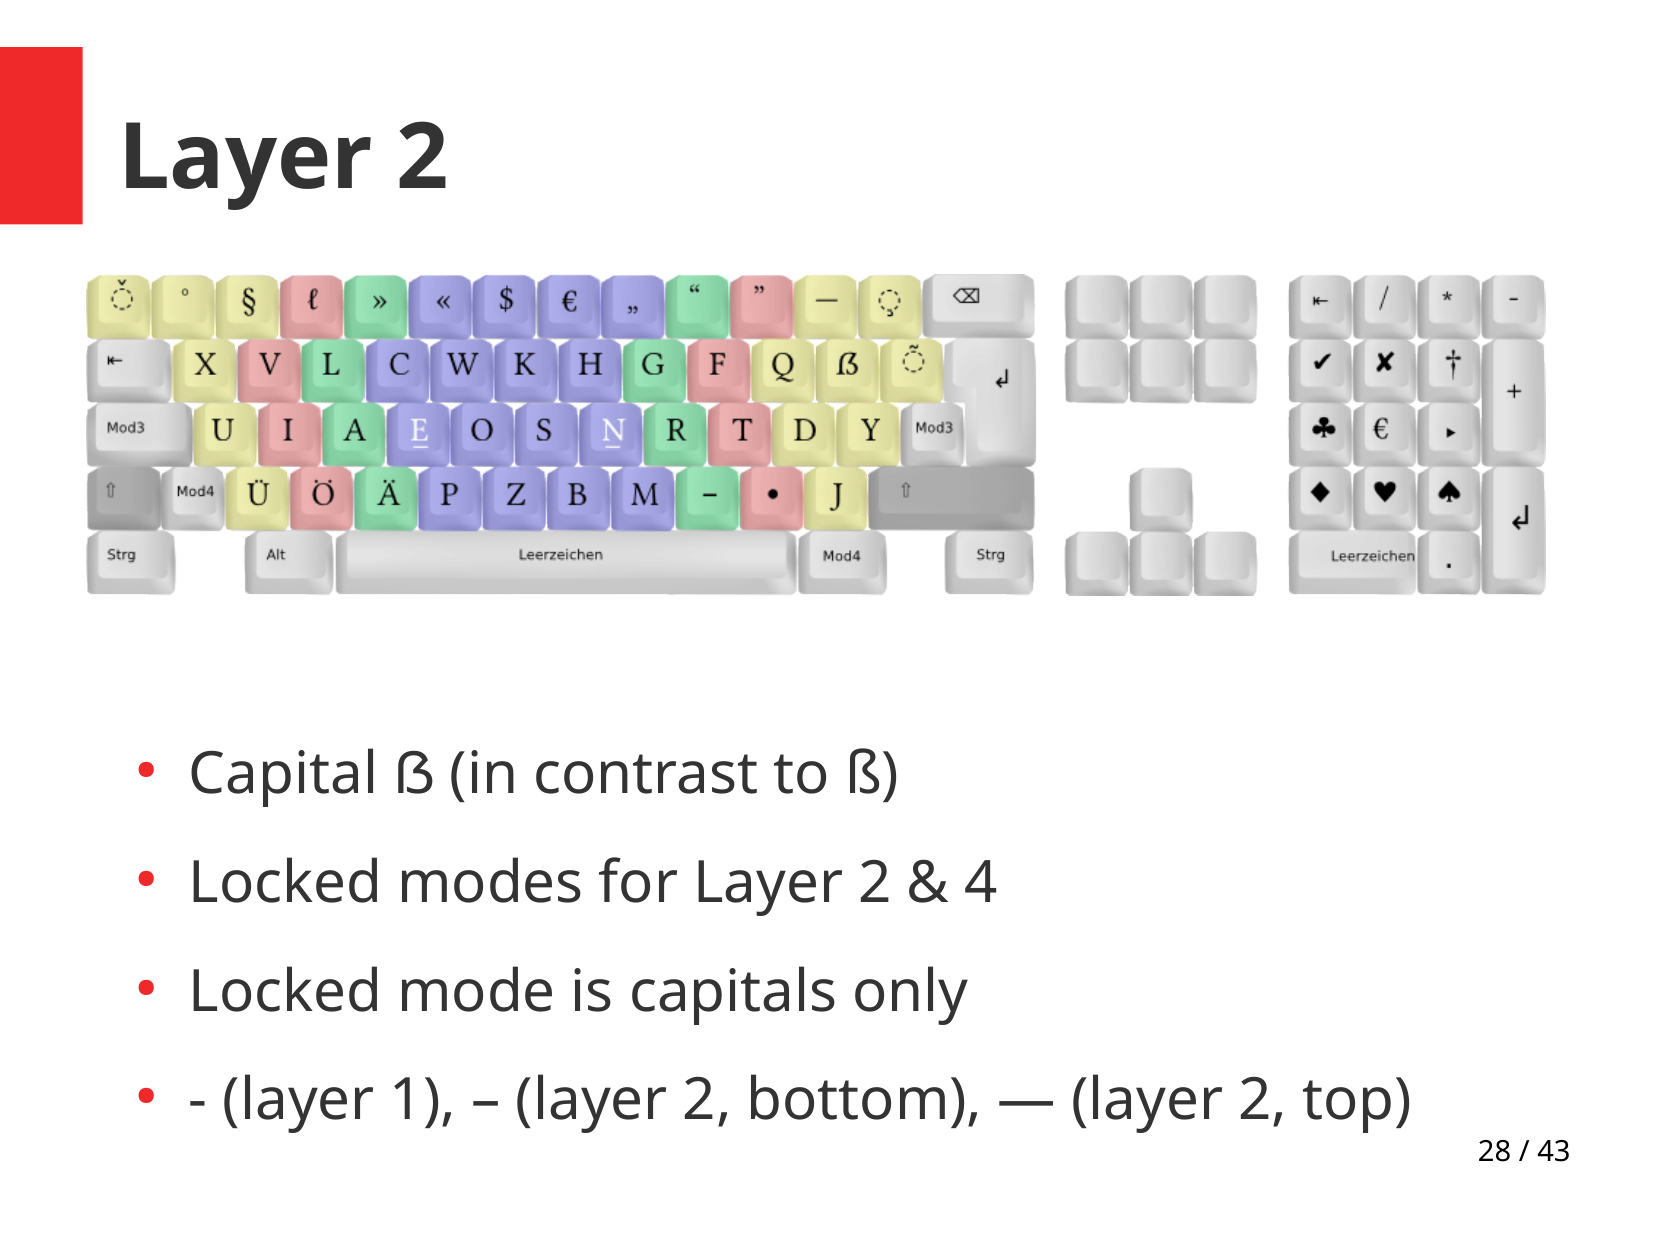

# Layer 2
Capital ẞ (in contrast to ß)
Locked modes for Layer 2 & 4
Locked mode is capitals only
- (layer 1), – (layer 2, bottom), — (layer 2, top)
28